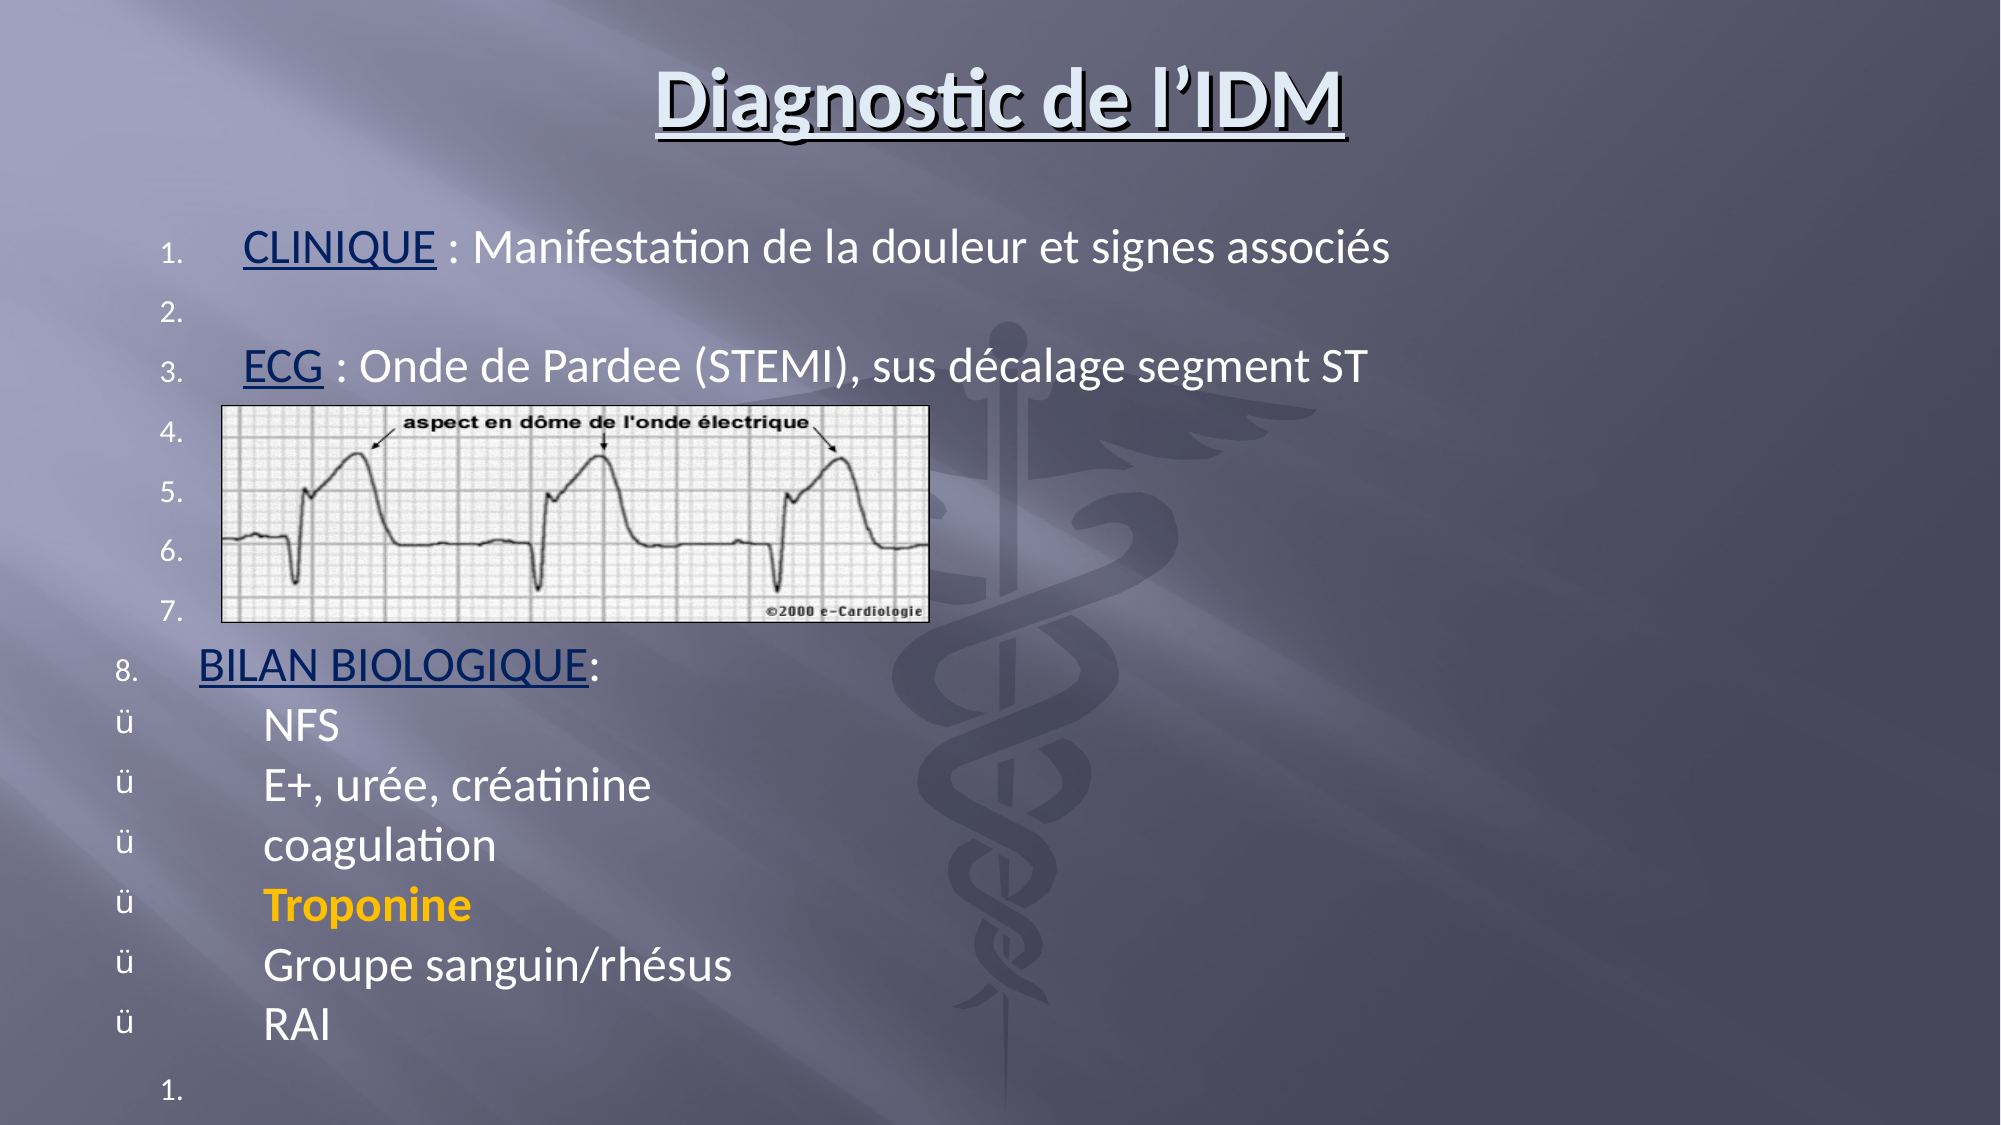

Diagnostic de l’IDM
# CLINIQUE : Manifestation de la douleur et signes associés
ECG : Onde de Pardee (STEMI), sus décalage segment ST
BILAN BIOLOGIQUE:
	NFS
	E+, urée, créatinine
	coagulation
	Troponine
	Groupe sanguin/rhésus
	RAI